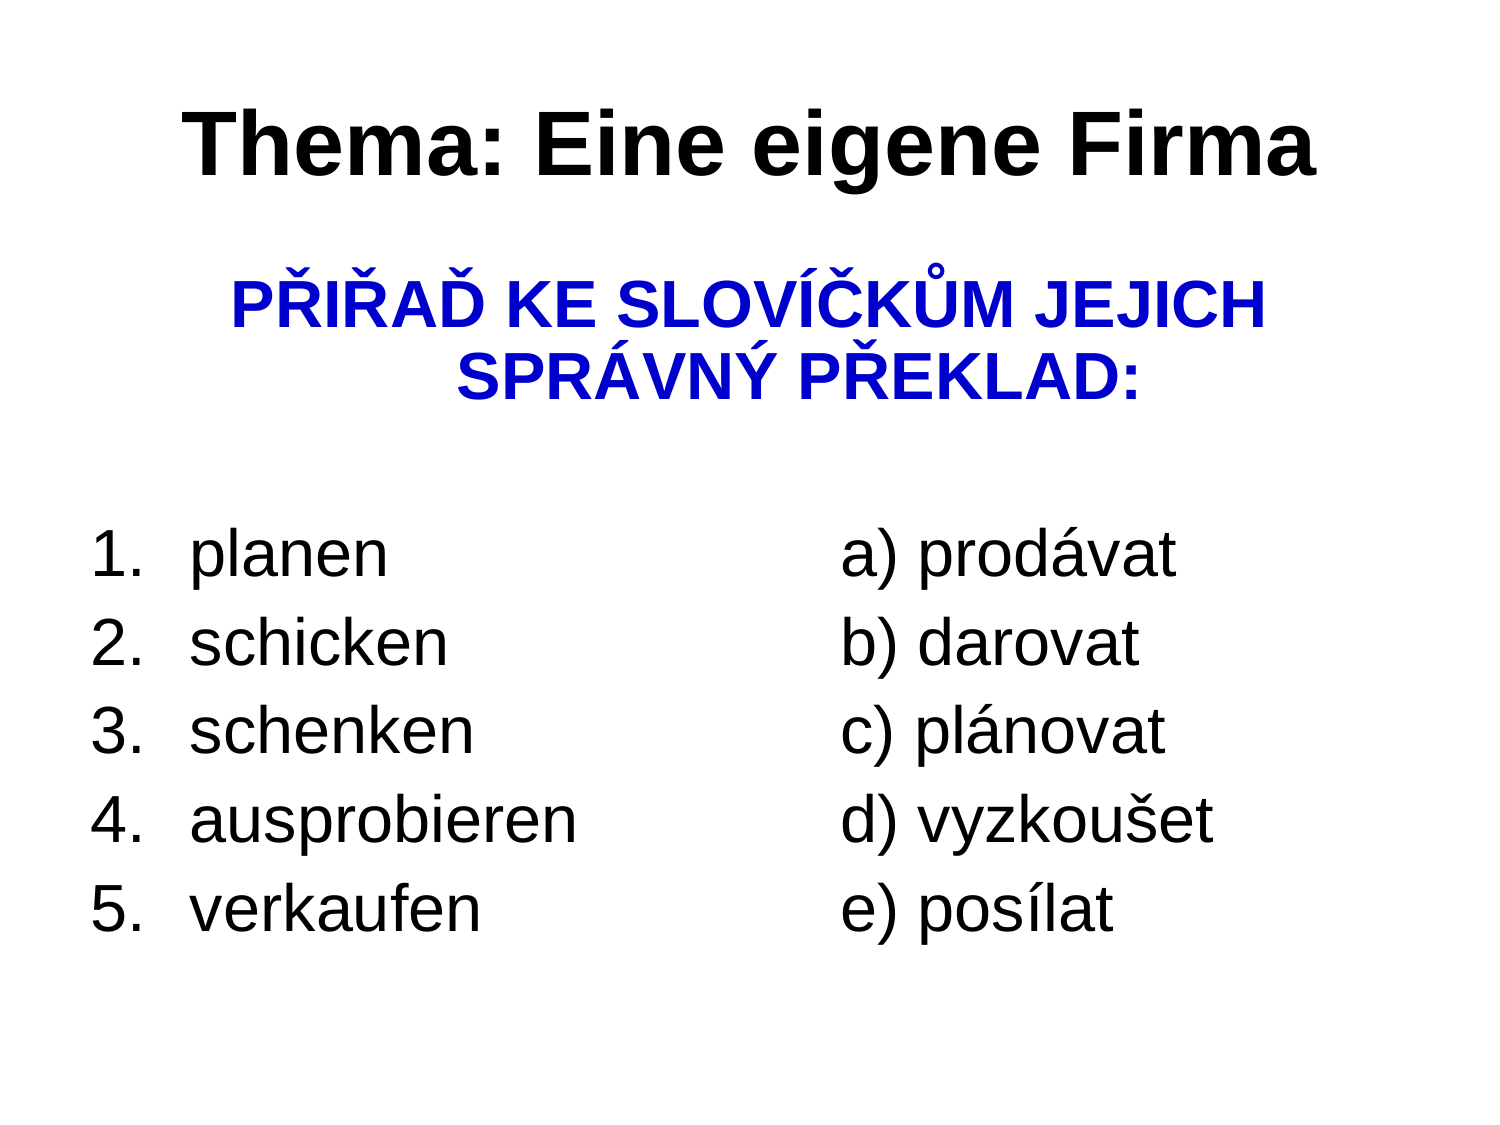

# Thema: Eine eigene Firma
PŘIŘAĎ KE SLOVÍČKŮM JEJICH SPRÁVNÝ PŘEKLAD:
planen				a) prodávat
schicken			b) darovat
schenken			c) plánovat
ausprobieren		d) vyzkoušet
verkaufen			e) posílat